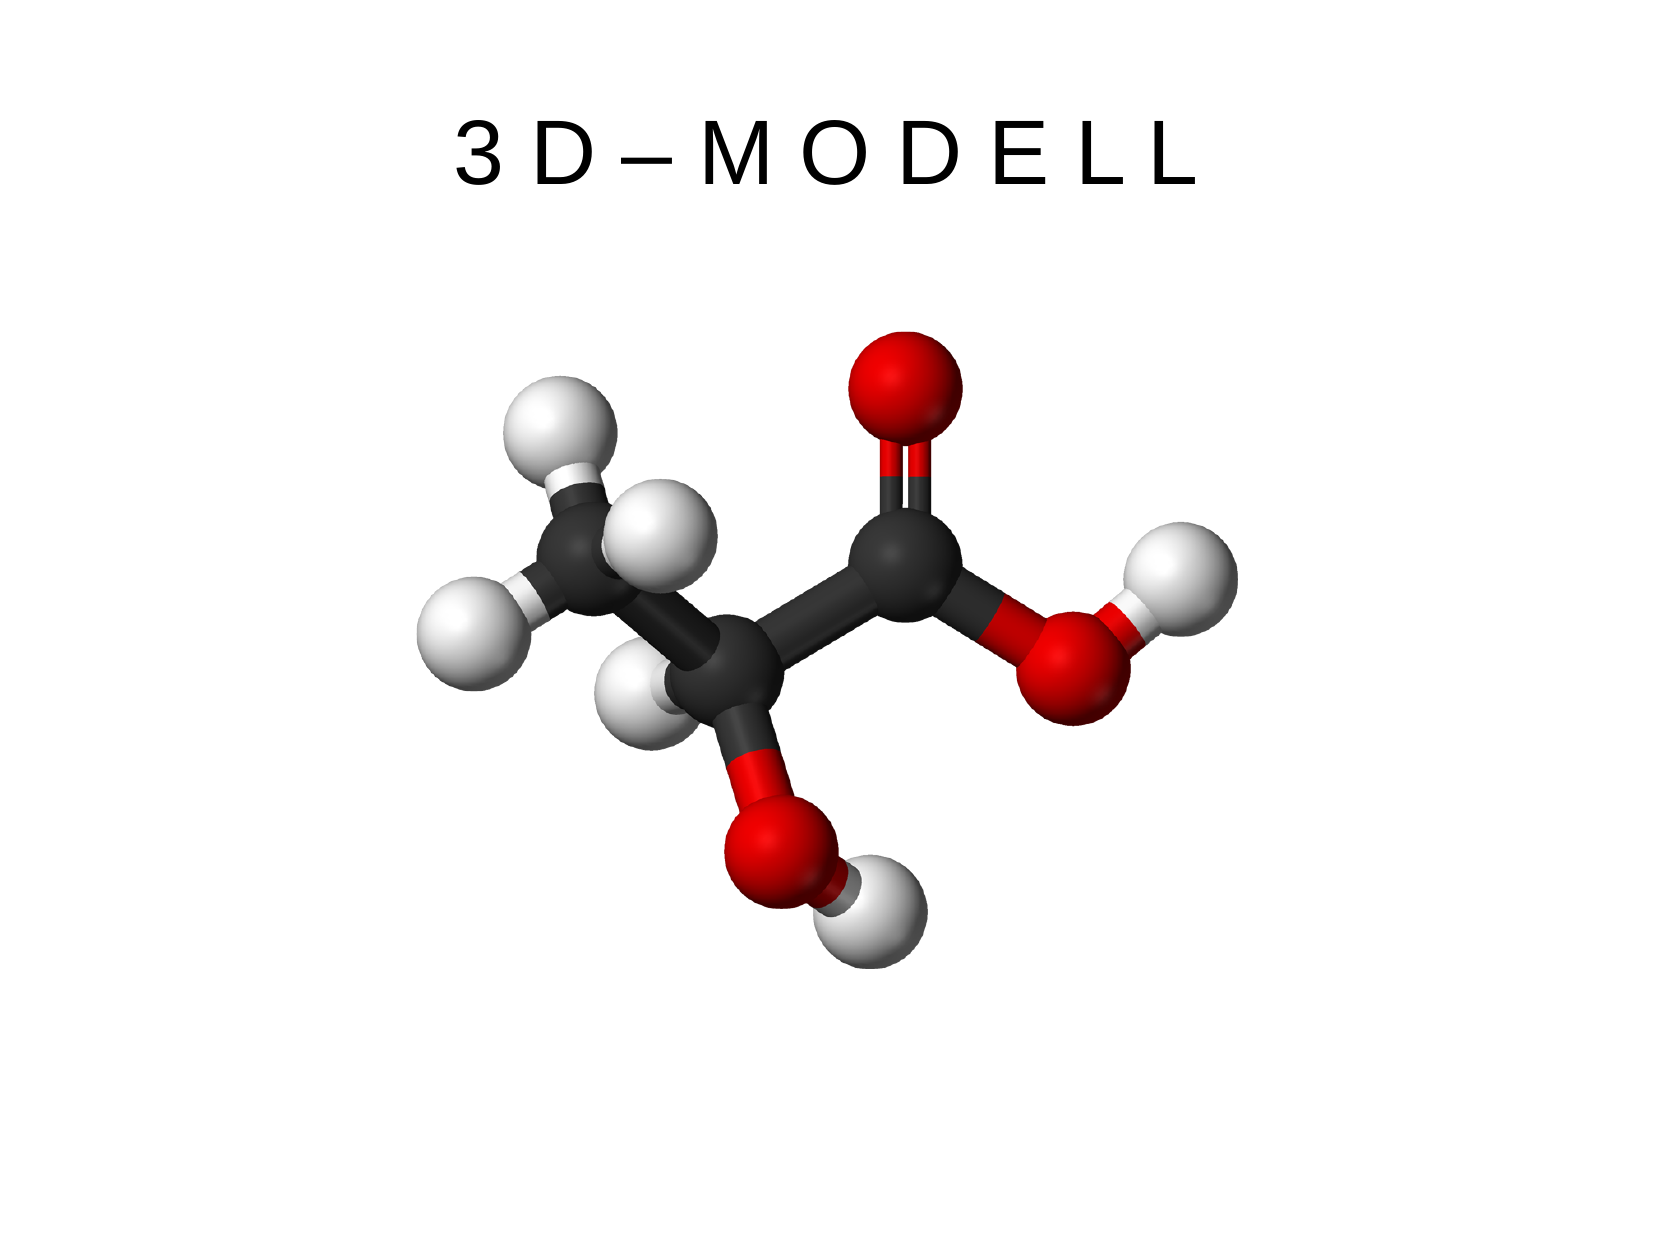

# 3 D – M O D E L L